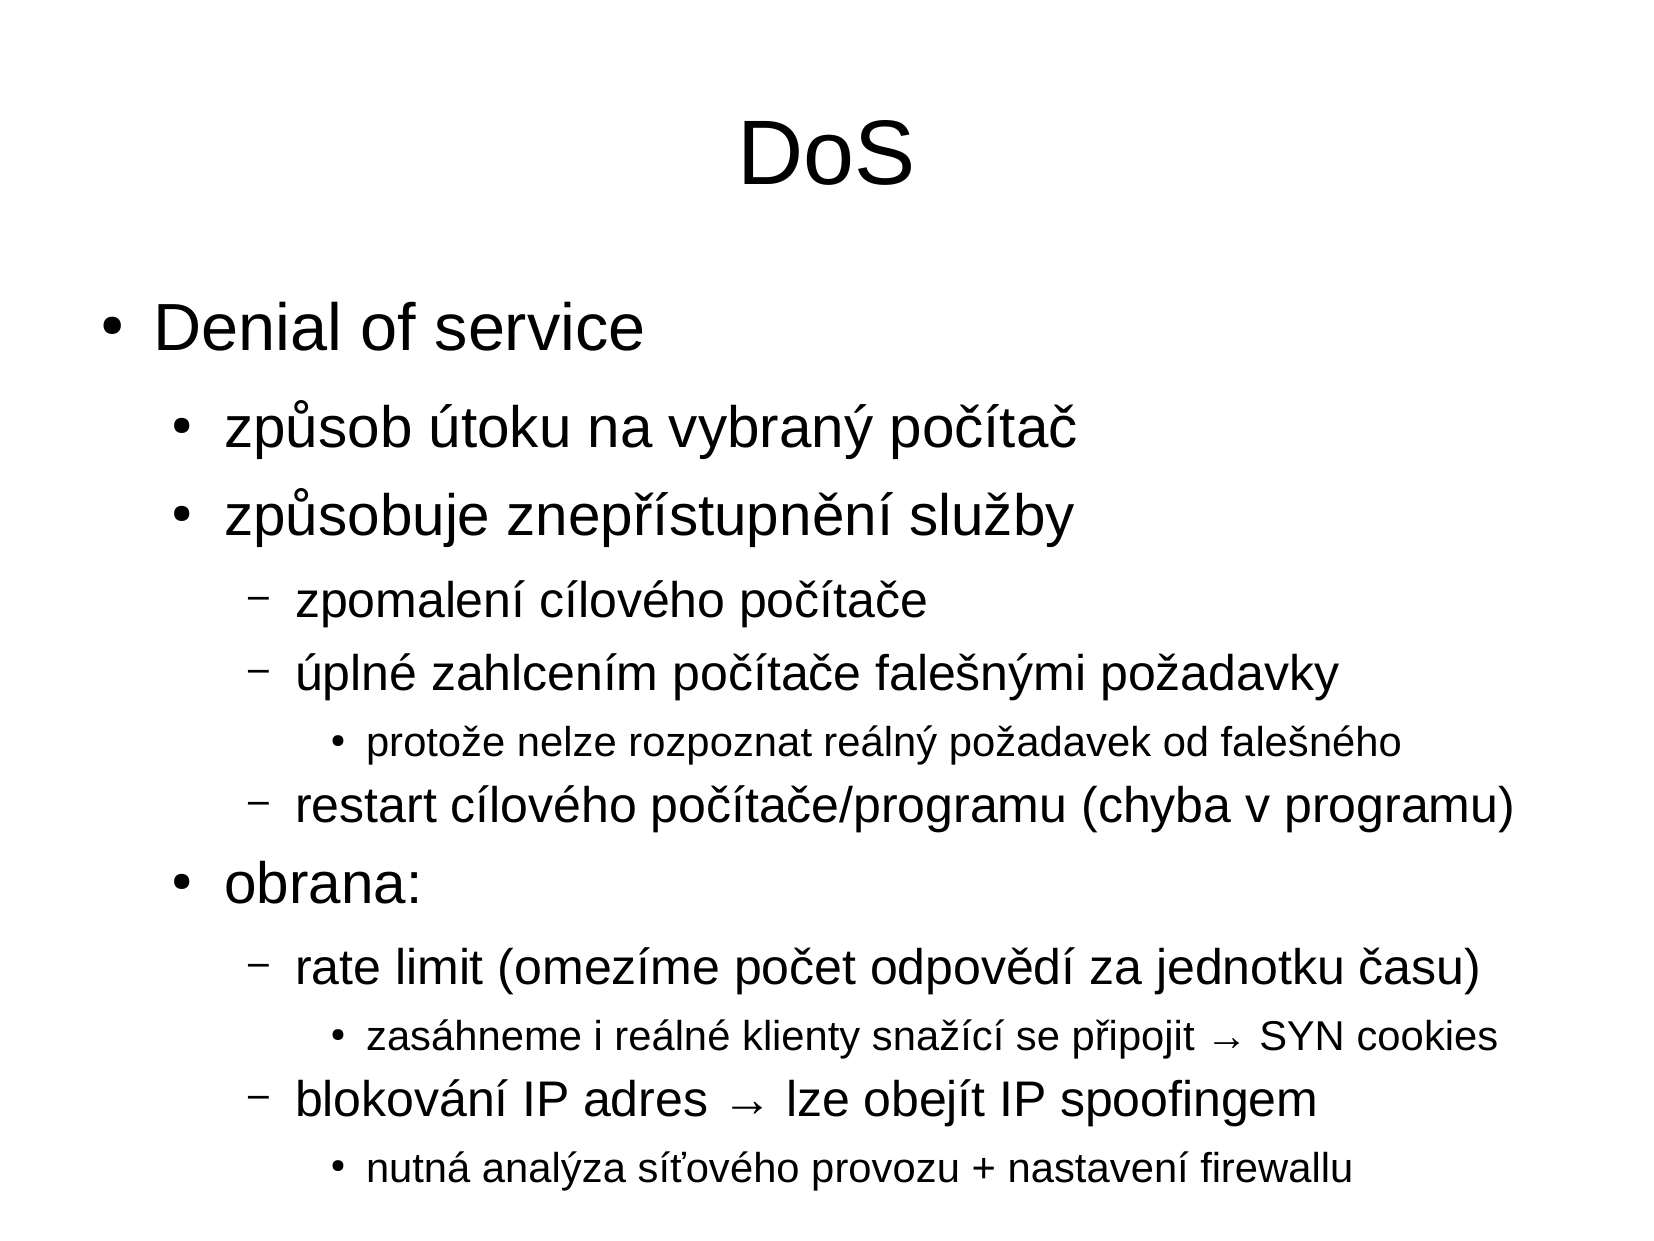

# DoS
Denial of service
způsob útoku na vybraný počítač
způsobuje znepřístupnění služby
zpomalení cílového počítače
úplné zahlcením počítače falešnými požadavky
protože nelze rozpoznat reálný požadavek od falešného
restart cílového počítače/programu (chyba v programu)
obrana:
rate limit (omezíme počet odpovědí za jednotku času)
zasáhneme i reálné klienty snažící se připojit → SYN cookies
blokování IP adres → lze obejít IP spoofingem
nutná analýza síťového provozu + nastavení firewallu